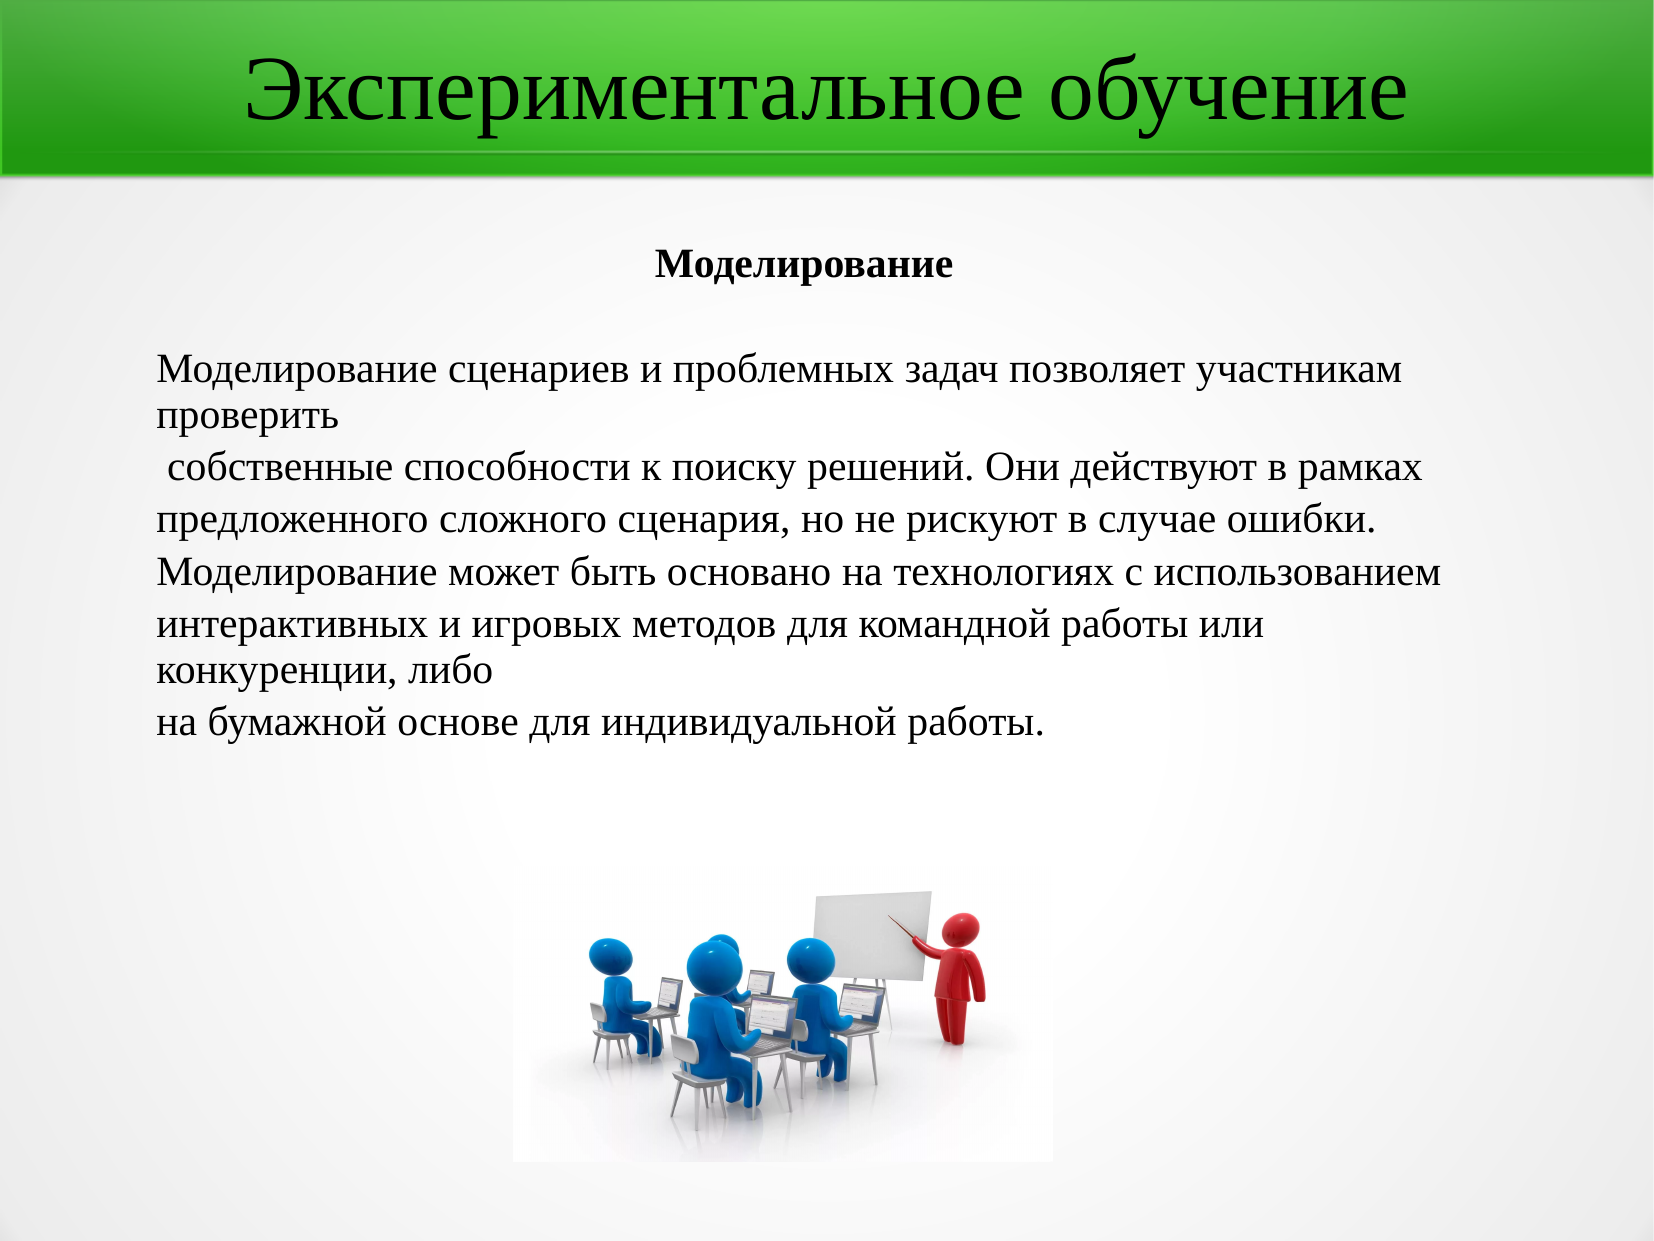

# Экспериментальное обучение
Моделирование
Моделирование сценариев и проблемных задач позволяет участникам проверить
 собственные способности к поиску решений. Они действуют в рамках
предложенного сложного сценария, но не рискуют в случае ошибки.
Моделирование может быть основано на технологиях с использованием
интерактивных и игровых методов для командной работы или конкуренции, либо
на бумажной основе для индивидуальной работы.